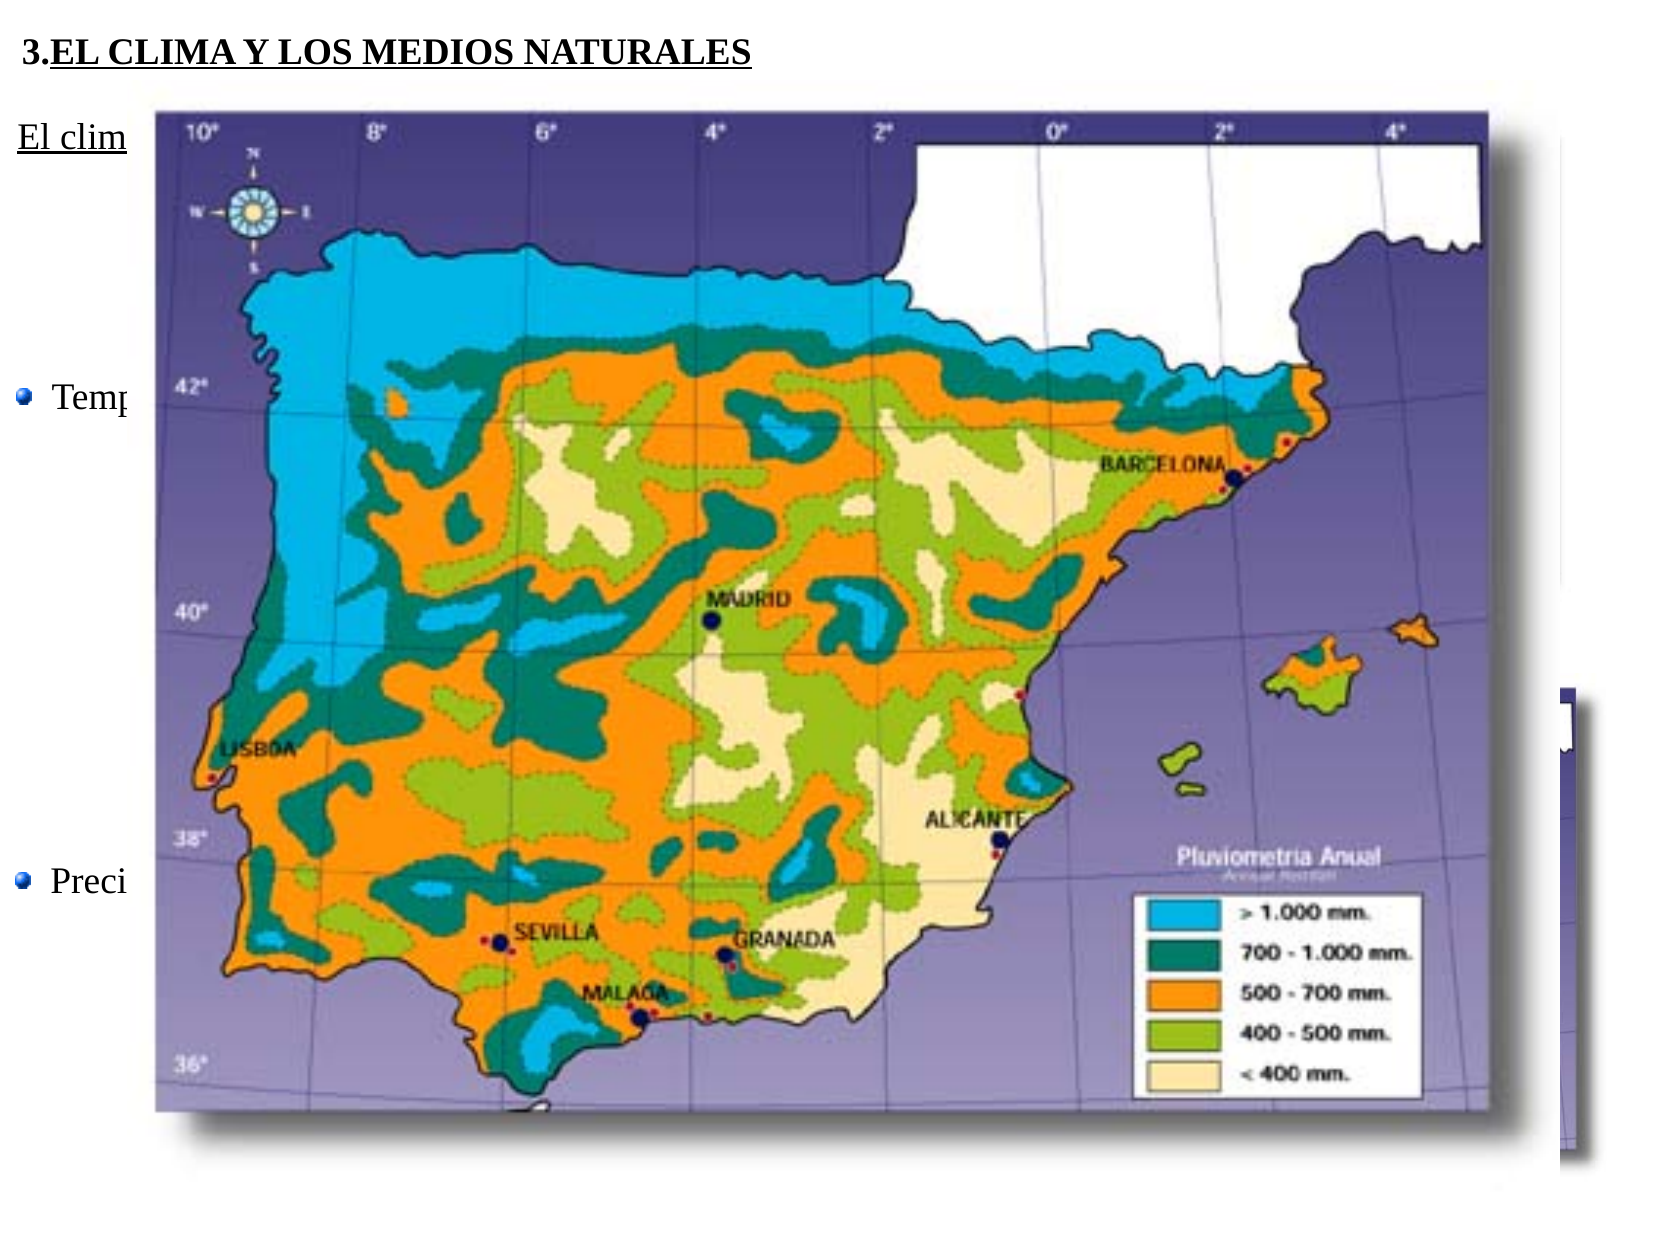

3.EL CLIMA Y LOS MEDIOS NATURALES
El clima.
Aumentan de Norte a Sur
Temperaturas
Inferiores en el interior
Variable según estaciones
Precipitaciones
Disminuyen de Norte a Sur
 y de Oeste a Este